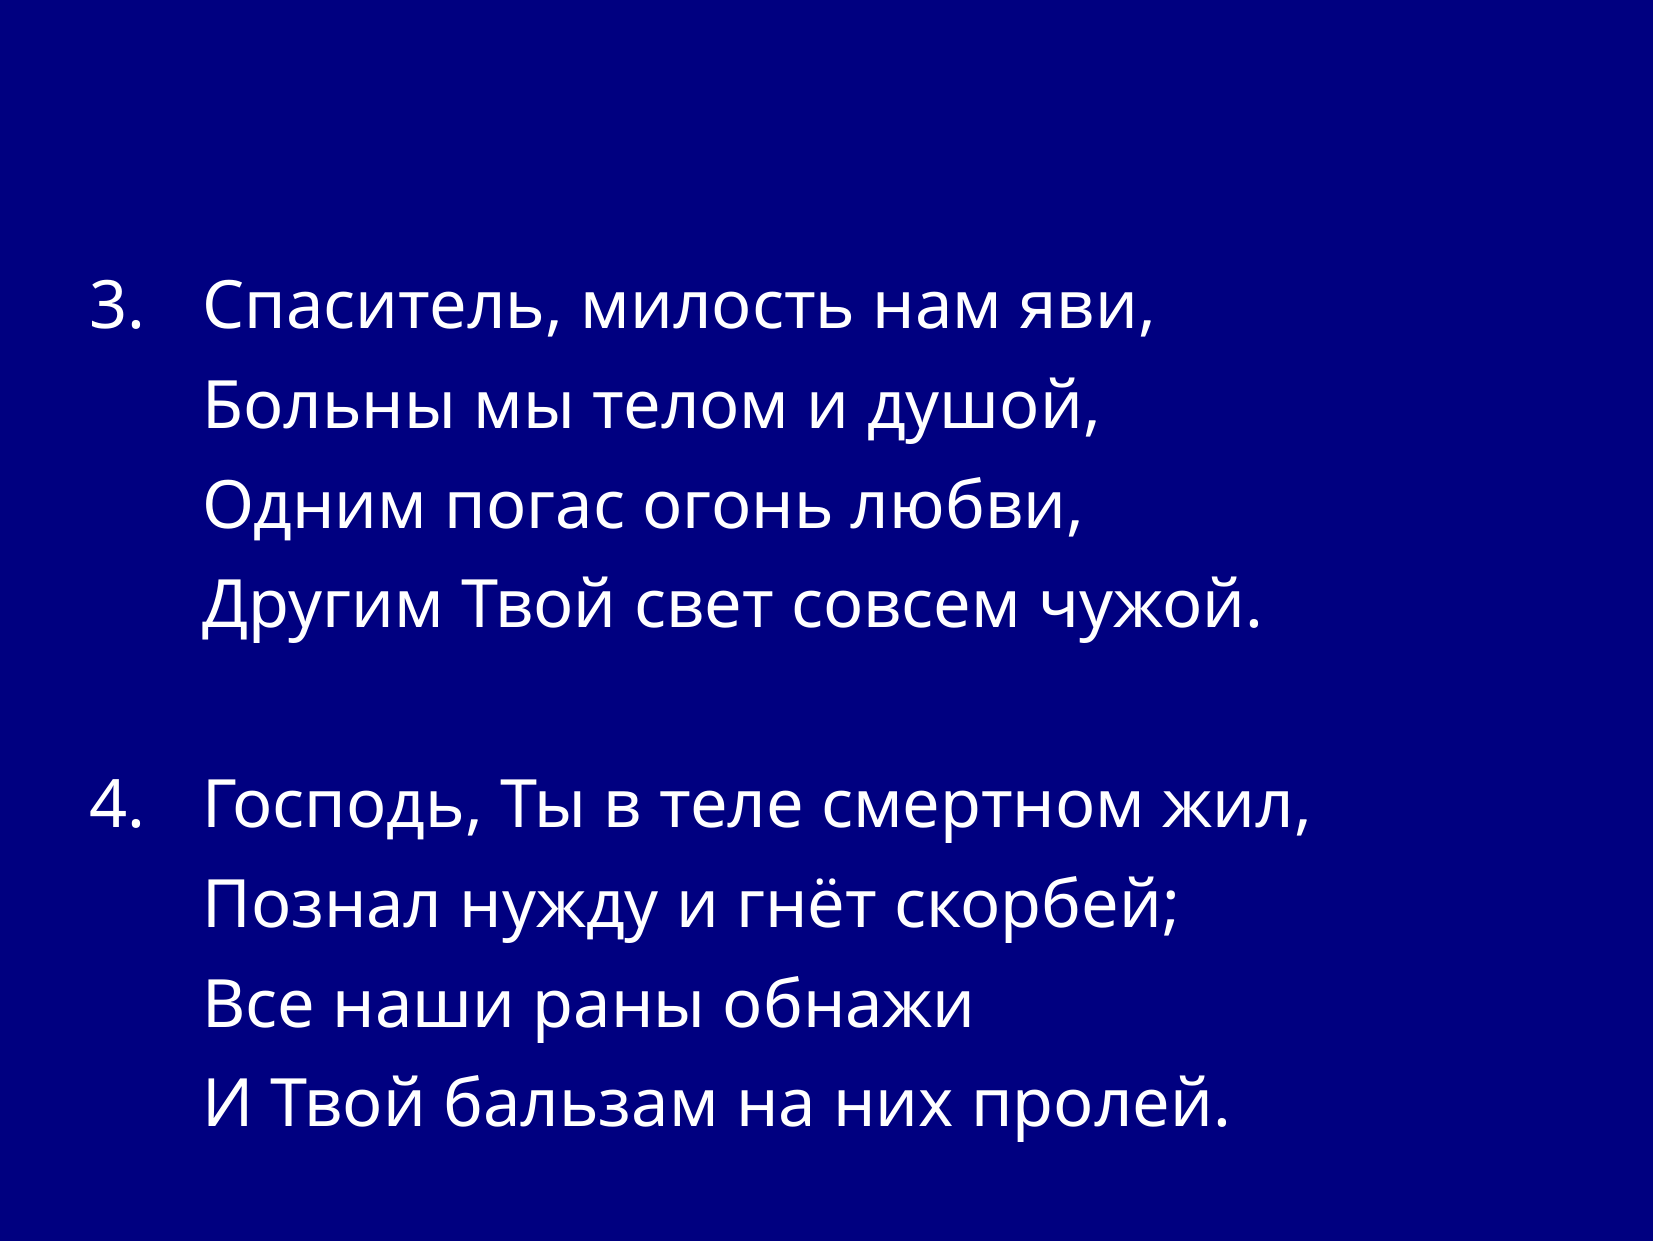

3.	Спаситель, милость нам яви,
	Больны мы телом и душой,
	Одним погас огонь любви,
	Другим Твой свет совсем чужой.
4.	Господь, Ты в теле смертном жил,
	Познал нужду и гнёт скорбей;
	Все наши раны обнажи
	И Твой бальзам на них пролей.